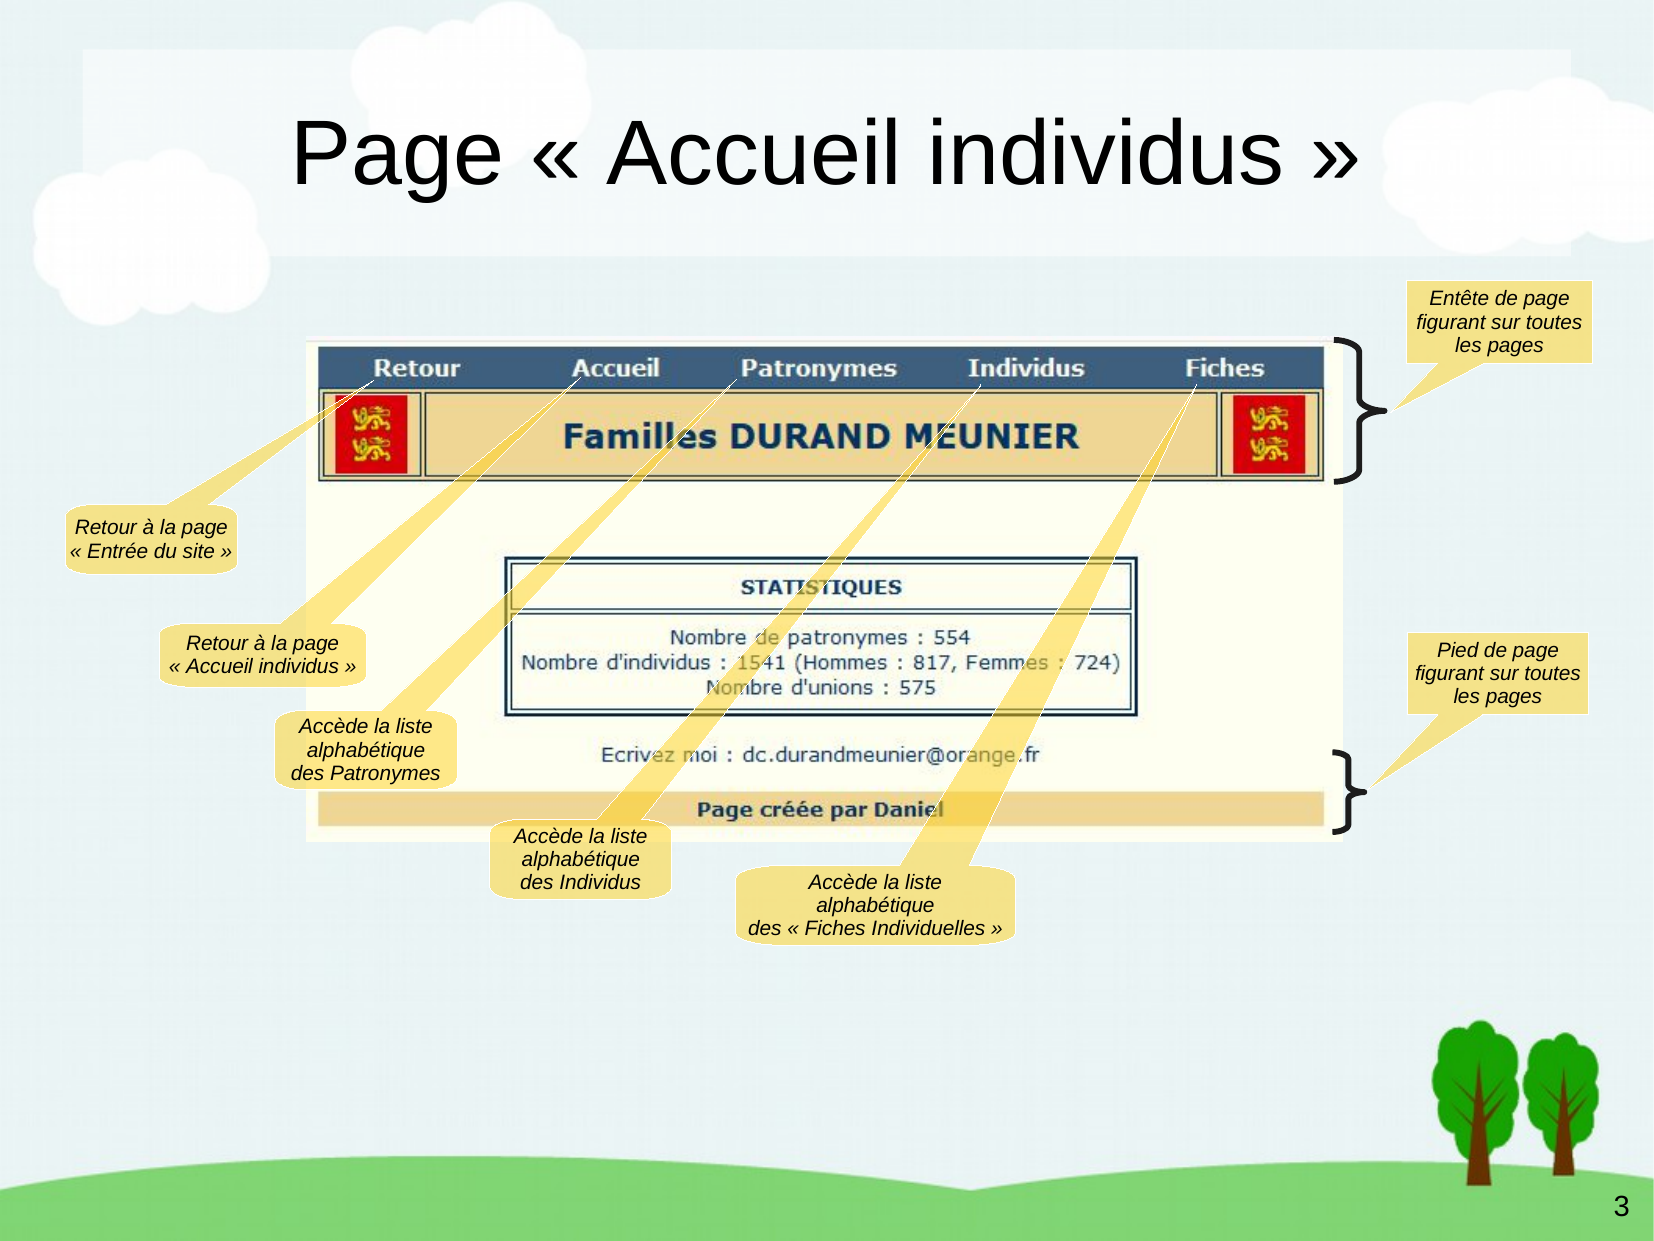

# Page « Accueil individus »
Entête de page
figurant sur toutes
les pages
Retour à la page
« Entrée du site »
Retour à la page
« Accueil individus »
Pied de page
figurant sur toutes
les pages
Accède la liste
alphabétique
des Patronymes
Accède la liste
alphabétique
des Individus
Accède la liste
alphabétique
des « Fiches Individuelles »
3